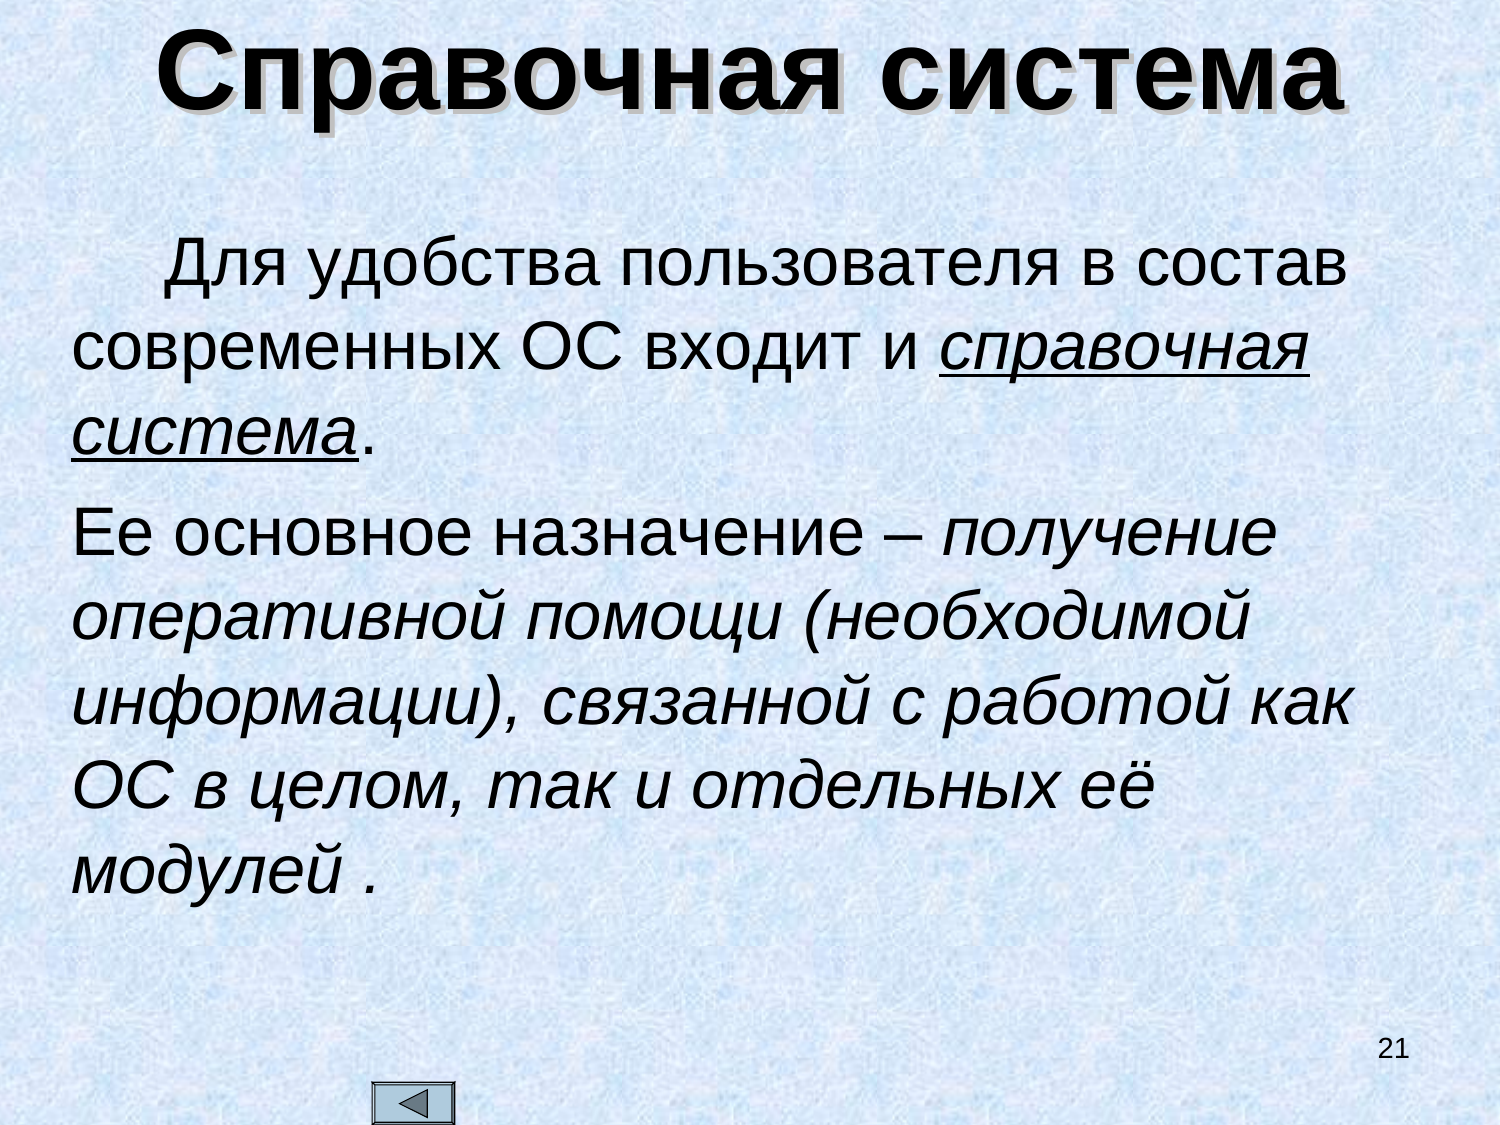

# Справочная система
		Для удобства пользователя в состав современных ОС входит и справочная система.
	Ее основное назначение – получение оперативной помощи (необходимой информации), связанной с работой как ОС в целом, так и отдельных её модулей .
21